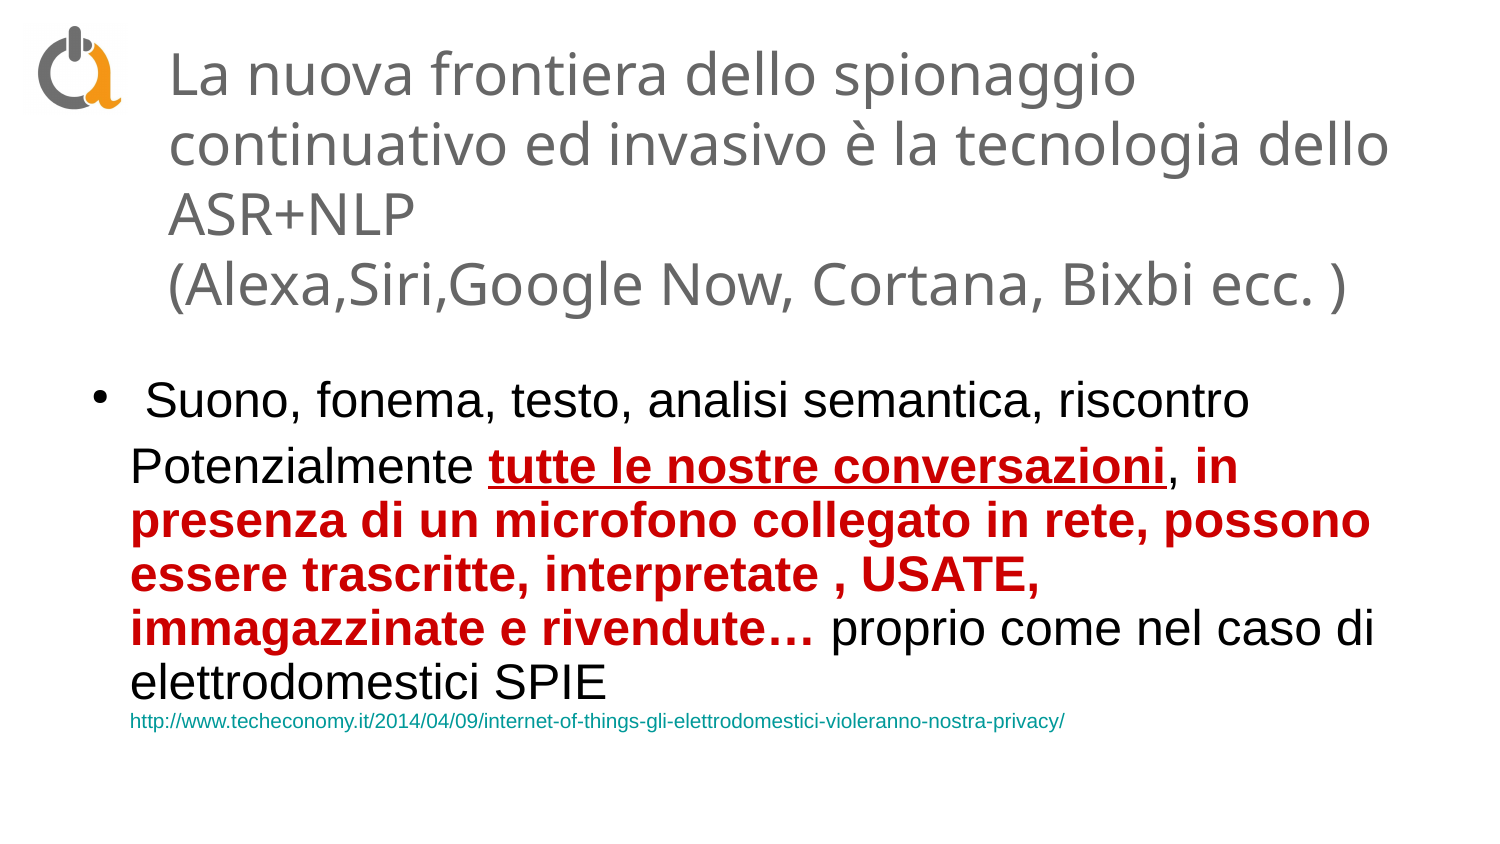

# La nuova frontiera dello spionaggio continuativo ed invasivo è la tecnologia dello ASR+NLP (Alexa,Siri,Google Now, Cortana, Bixbi ecc. )
Suono, fonema, testo, analisi semantica, riscontro
	Potenzialmente tutte le nostre conversazioni, in presenza di un microfono collegato in rete, possono essere trascritte, interpretate , USATE, immagazzinate e rivendute… proprio come nel caso di elettrodomestici SPIE http://www.techeconomy.it/2014/04/09/internet-of-things-gli-elettrodomestici-violeranno-nostra-privacy/